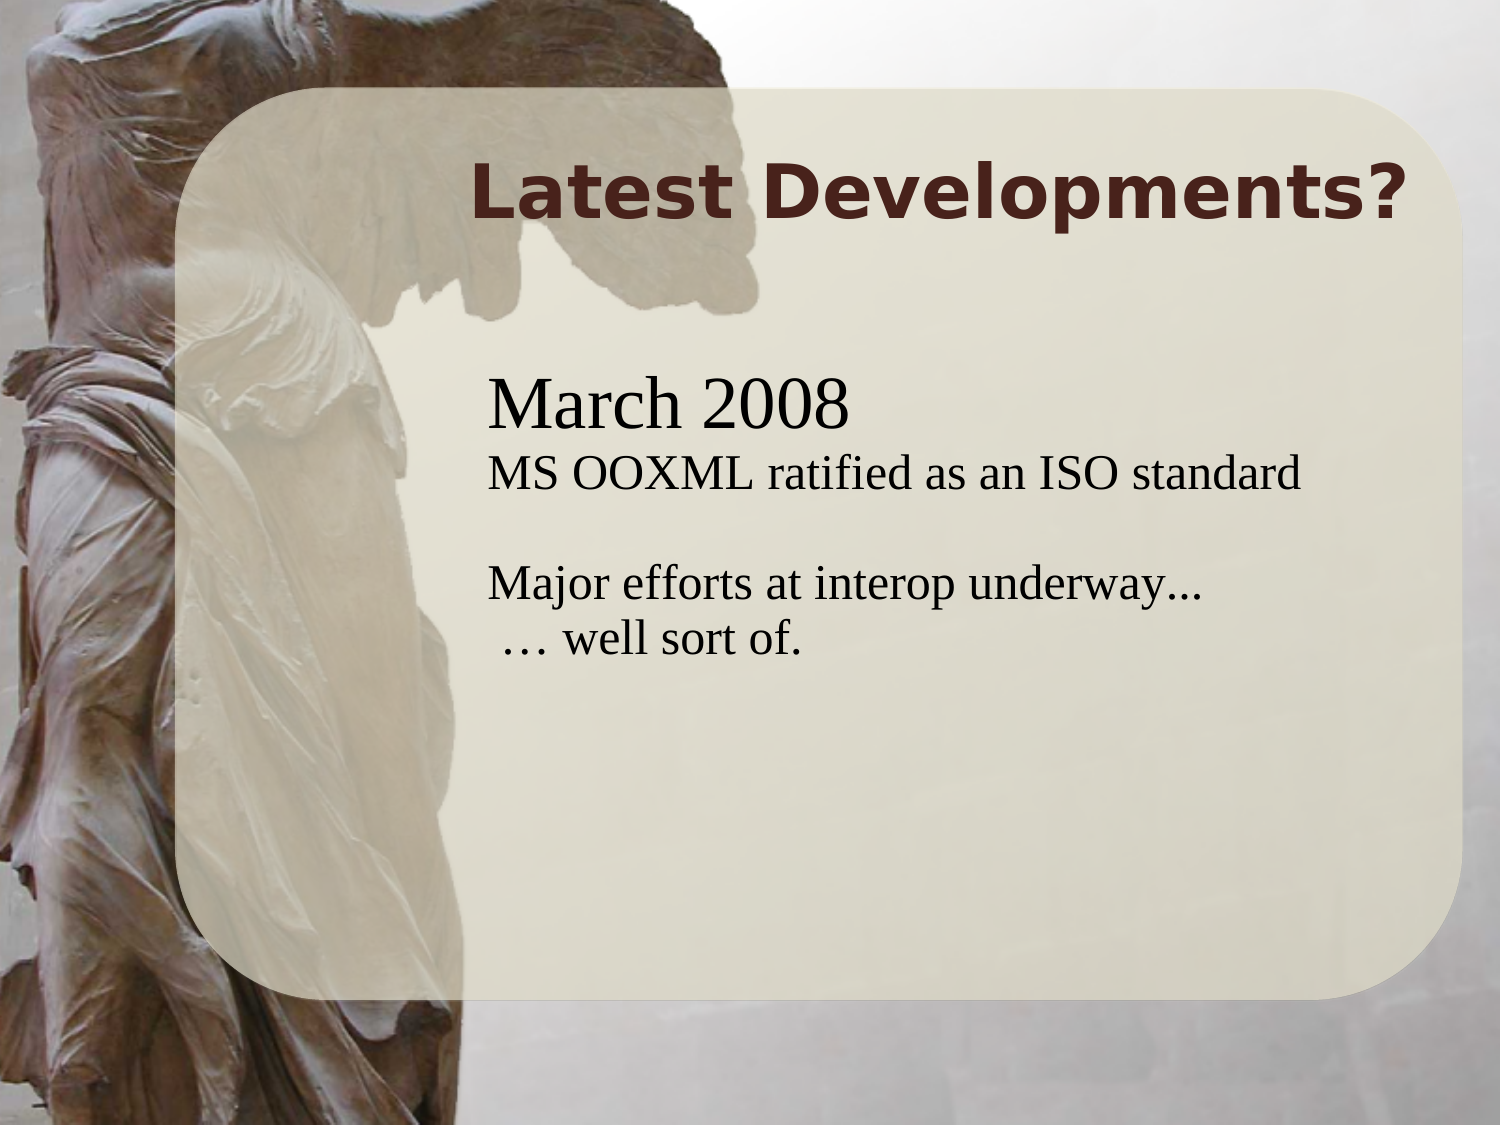

# Latest Developments?
March 2008
MS OOXML ratified as an ISO standard
Major efforts at interop underway...
 … well sort of.